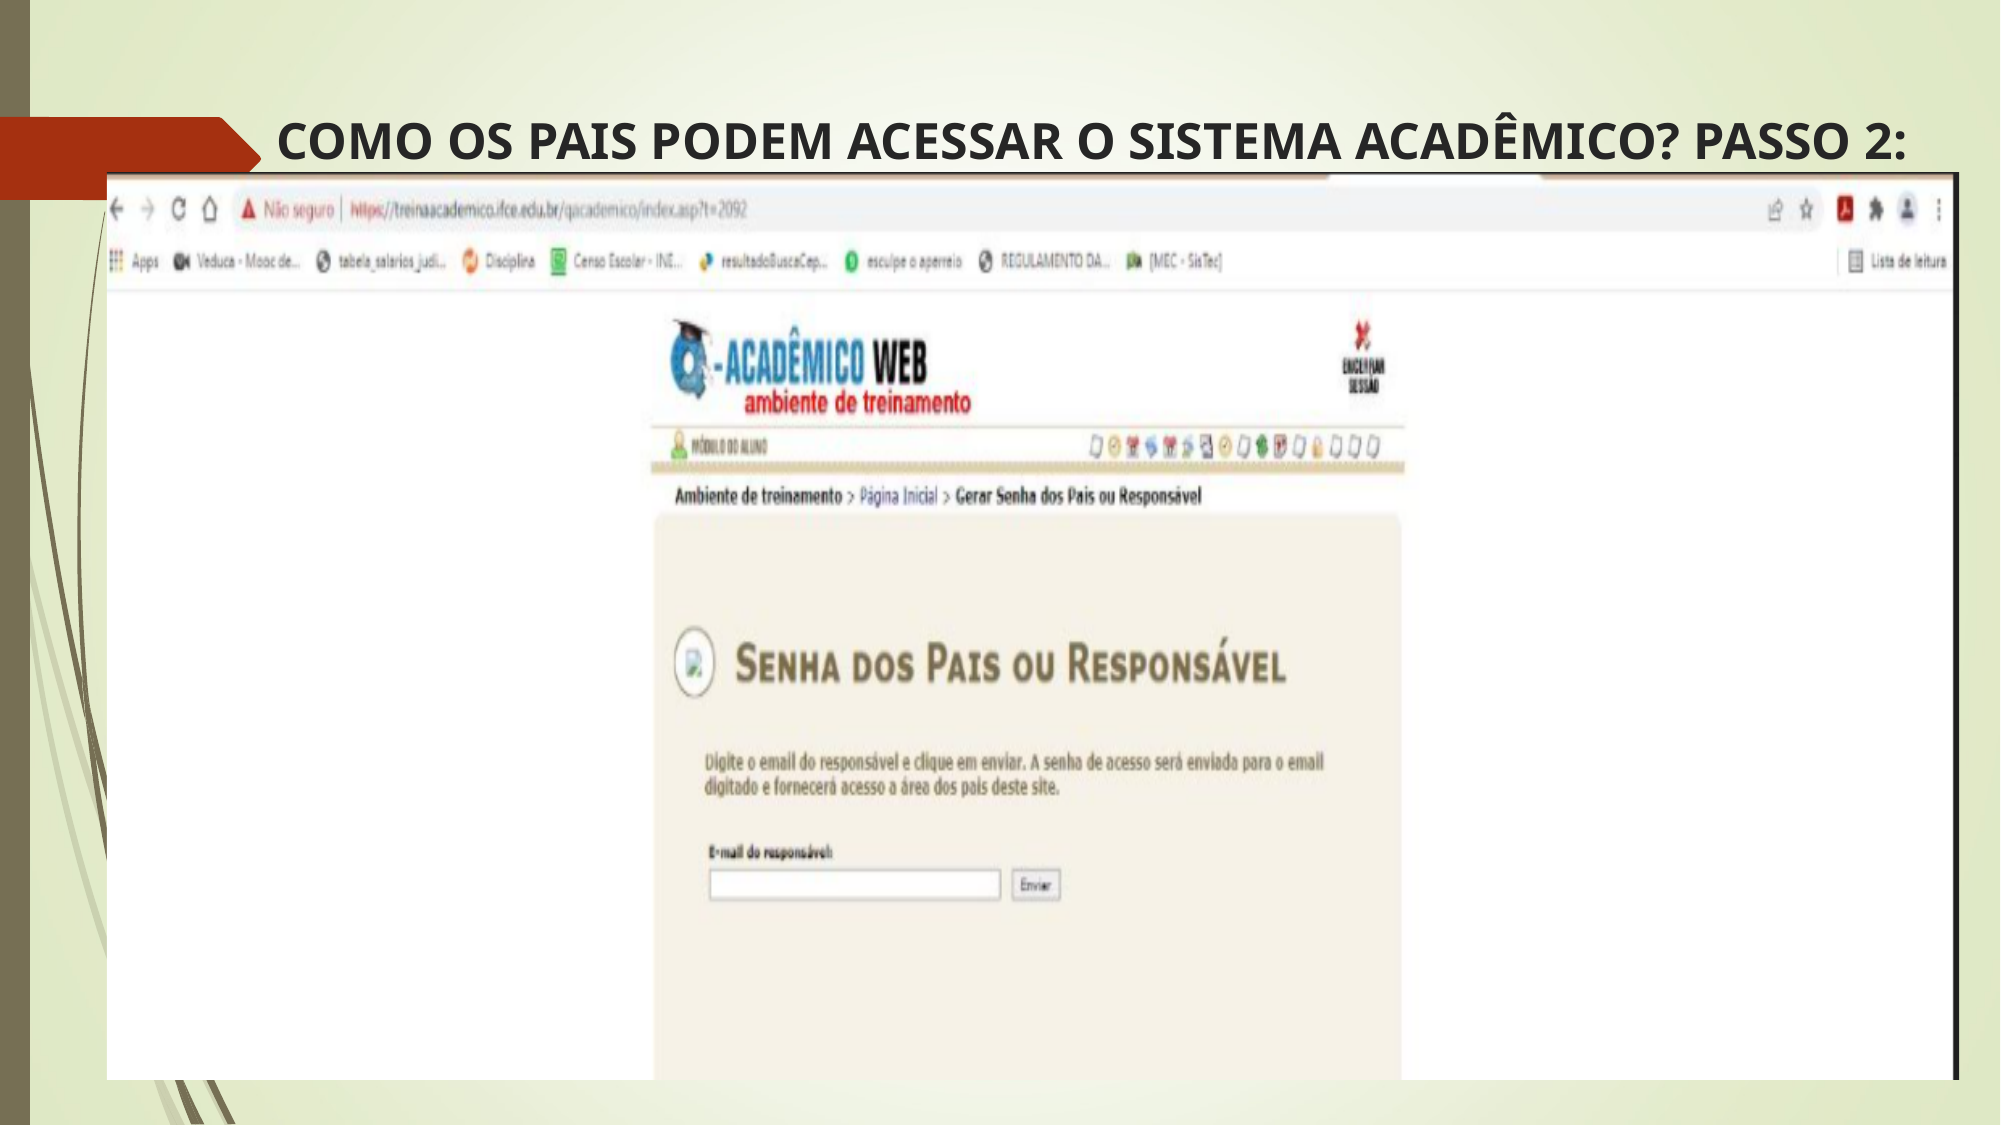

# COMO OS PAIS PODEM ACESSAR O SISTEMA ACADÊMICO? PASSO 2: